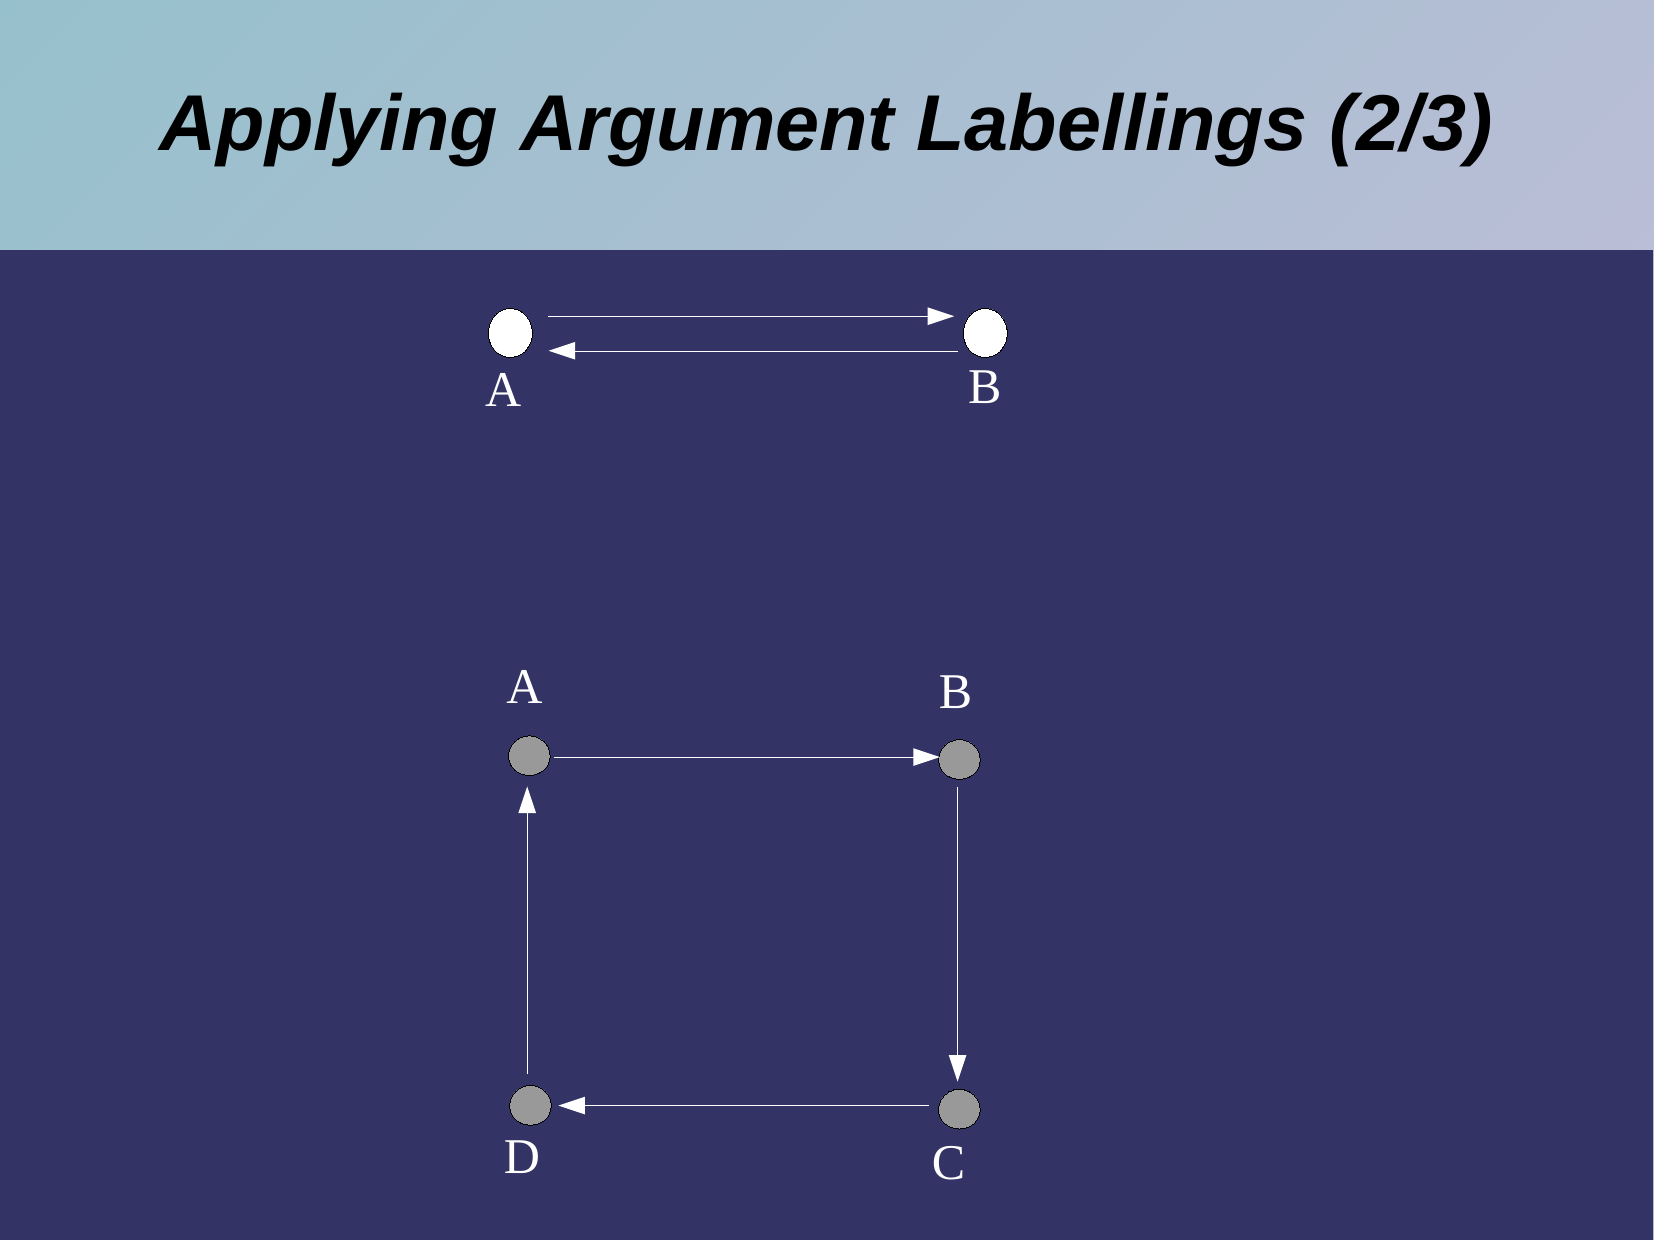

# Applying Argument Labellings (2/3)
B
A
A
B
D
C